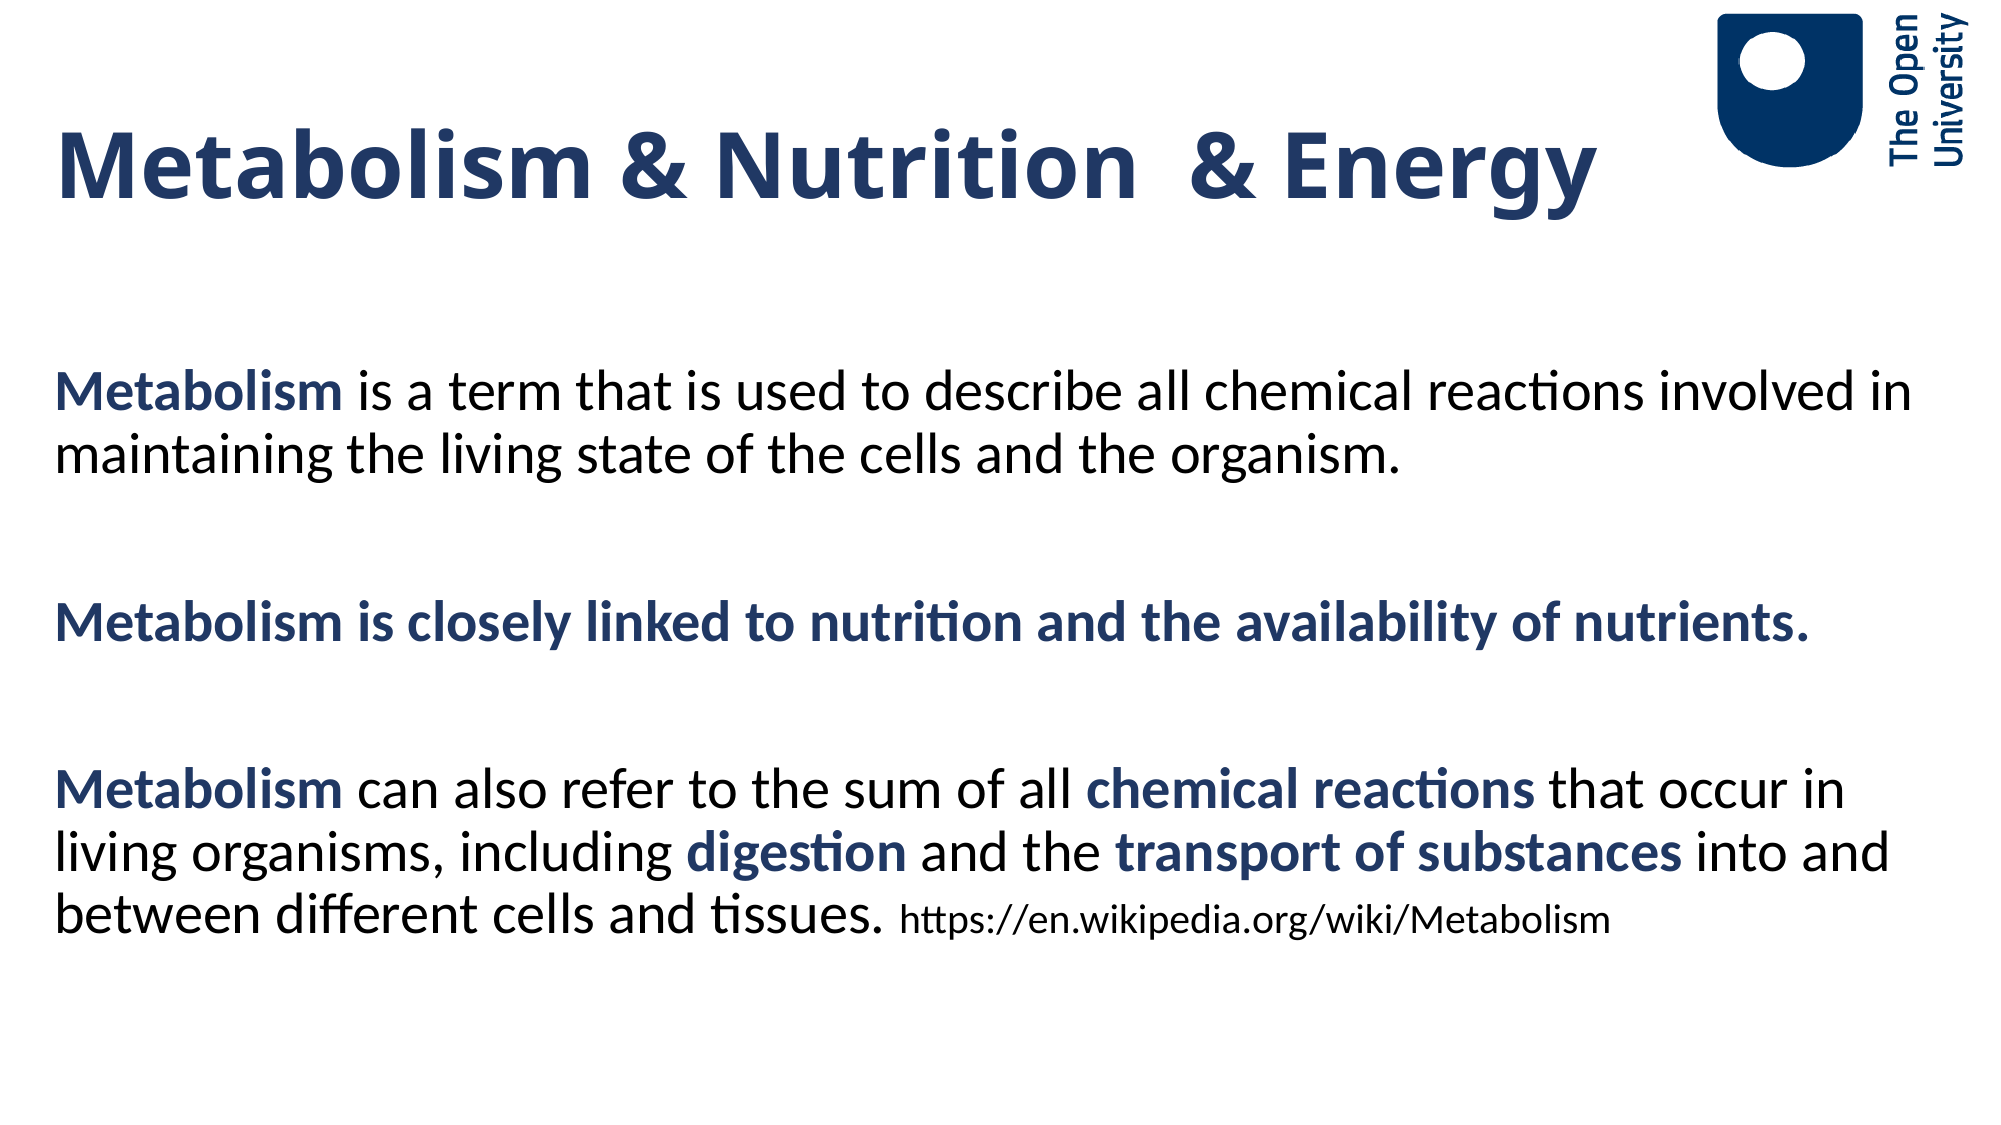

# Metabolism & Nutrition & Energy
Metabolism is a term that is used to describe all chemical reactions involved in maintaining the living state of the cells and the organism.
Metabolism is closely linked to nutrition and the availability of nutrients.
Metabolism can also refer to the sum of all chemical reactions that occur in living organisms, including digestion and the transport of substances into and between different cells and tissues. https://en.wikipedia.org/wiki/Metabolism